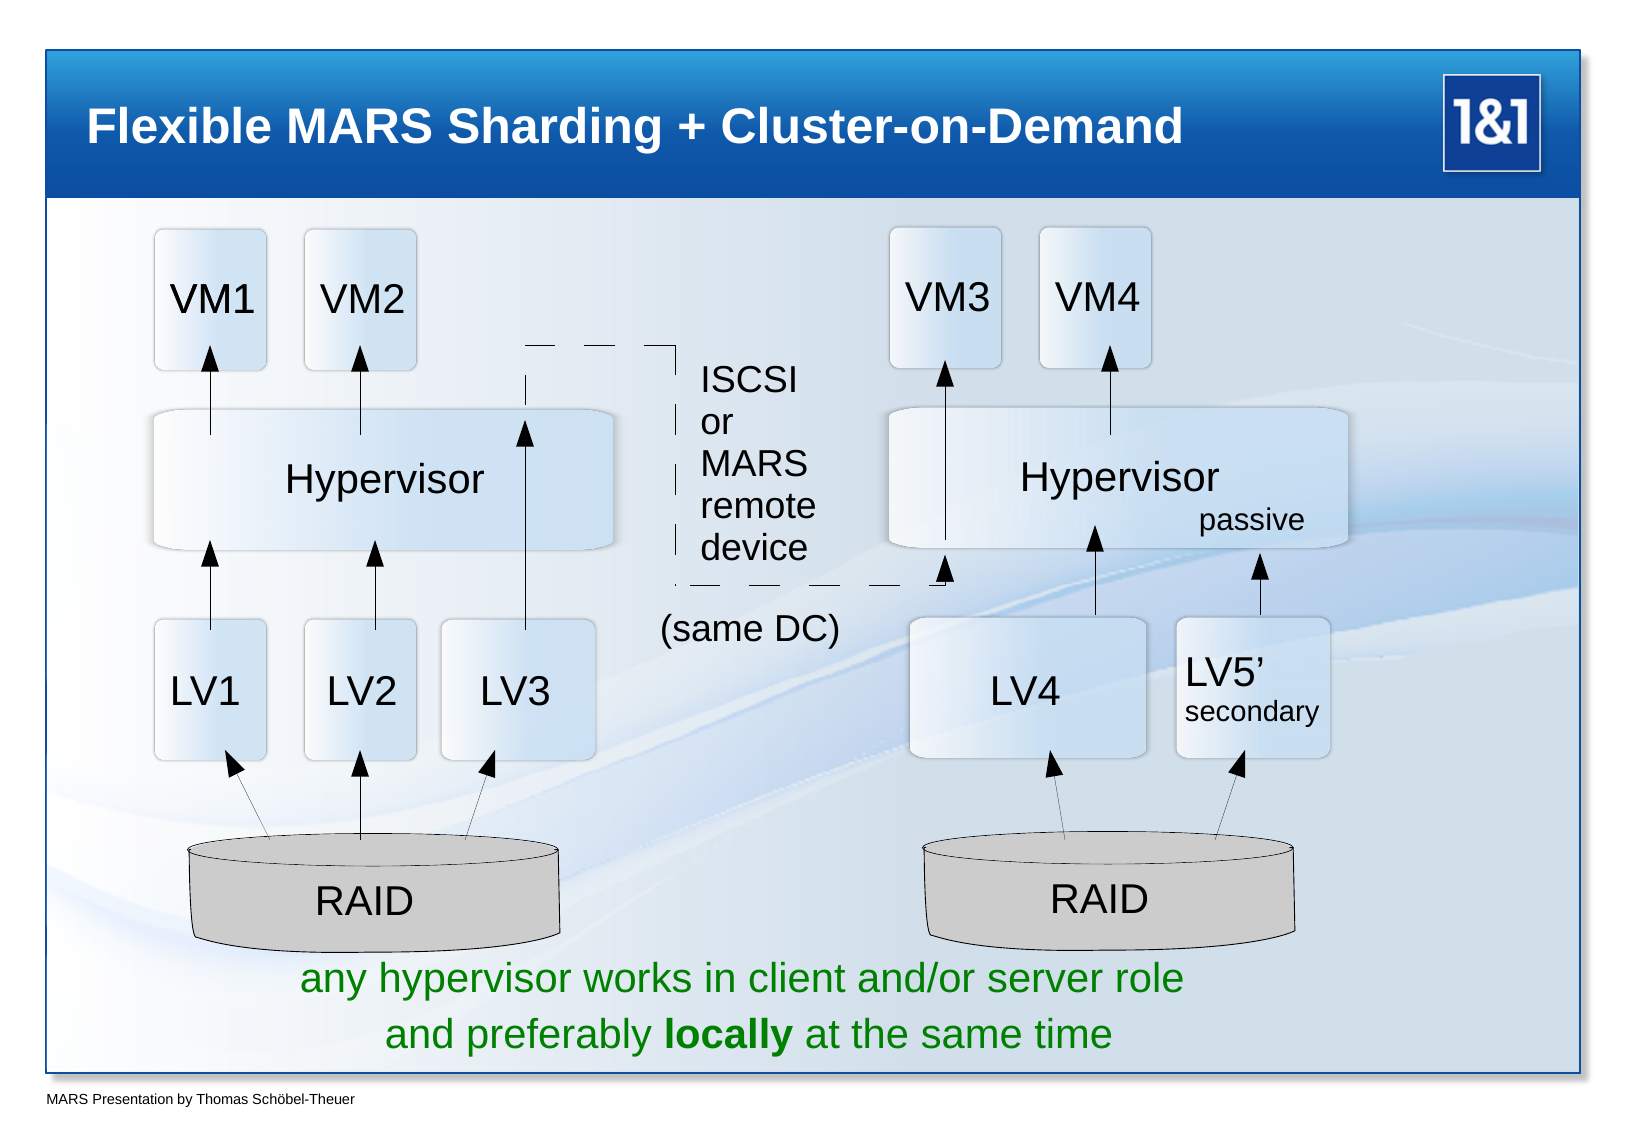

# Flexible MARS Sharding + Cluster-on-Demand
VM3
VM4
VM1
VM1
VM2
ISCSI
or
MARS
remote
device
Hypervisor
Hypervisor
passive
(same DC)
LV5’
secondary
LV1
LV2
LV3
LV4
RAID
RAID
any hypervisor works in client and/or server role
and preferably locally at the same time
MARS Presentation by Thomas Schöbel-Theuer